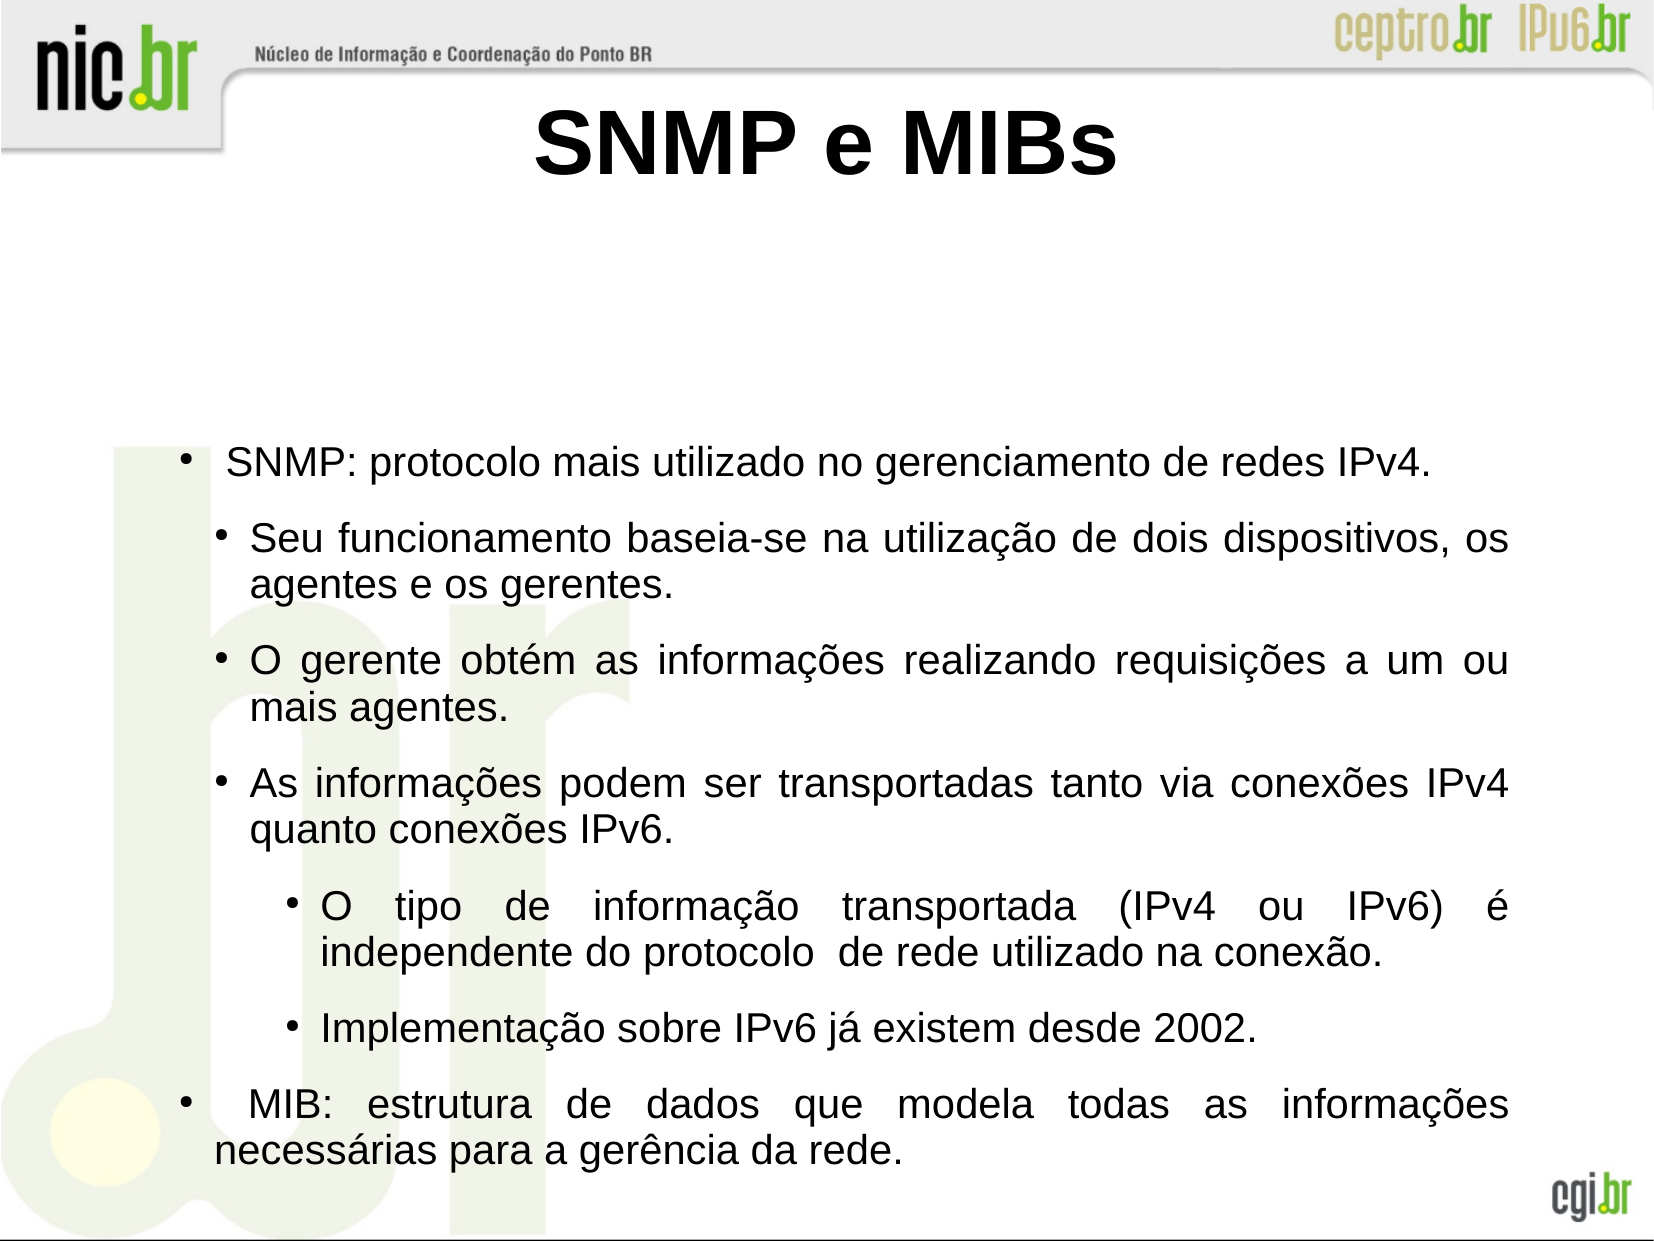

SNMP e MIBs
 SNMP: protocolo mais utilizado no gerenciamento de redes IPv4.
Seu funcionamento baseia-se na utilização de dois dispositivos, os agentes e os gerentes.
O gerente obtém as informações realizando requisições a um ou mais agentes.
As informações podem ser transportadas tanto via conexões IPv4 quanto conexões IPv6.
O tipo de informação transportada (IPv4 ou IPv6) é independente do protocolo de rede utilizado na conexão.
Implementação sobre IPv6 já existem desde 2002.
 MIB: estrutura de dados que modela todas as informações necessárias para a gerência da rede.